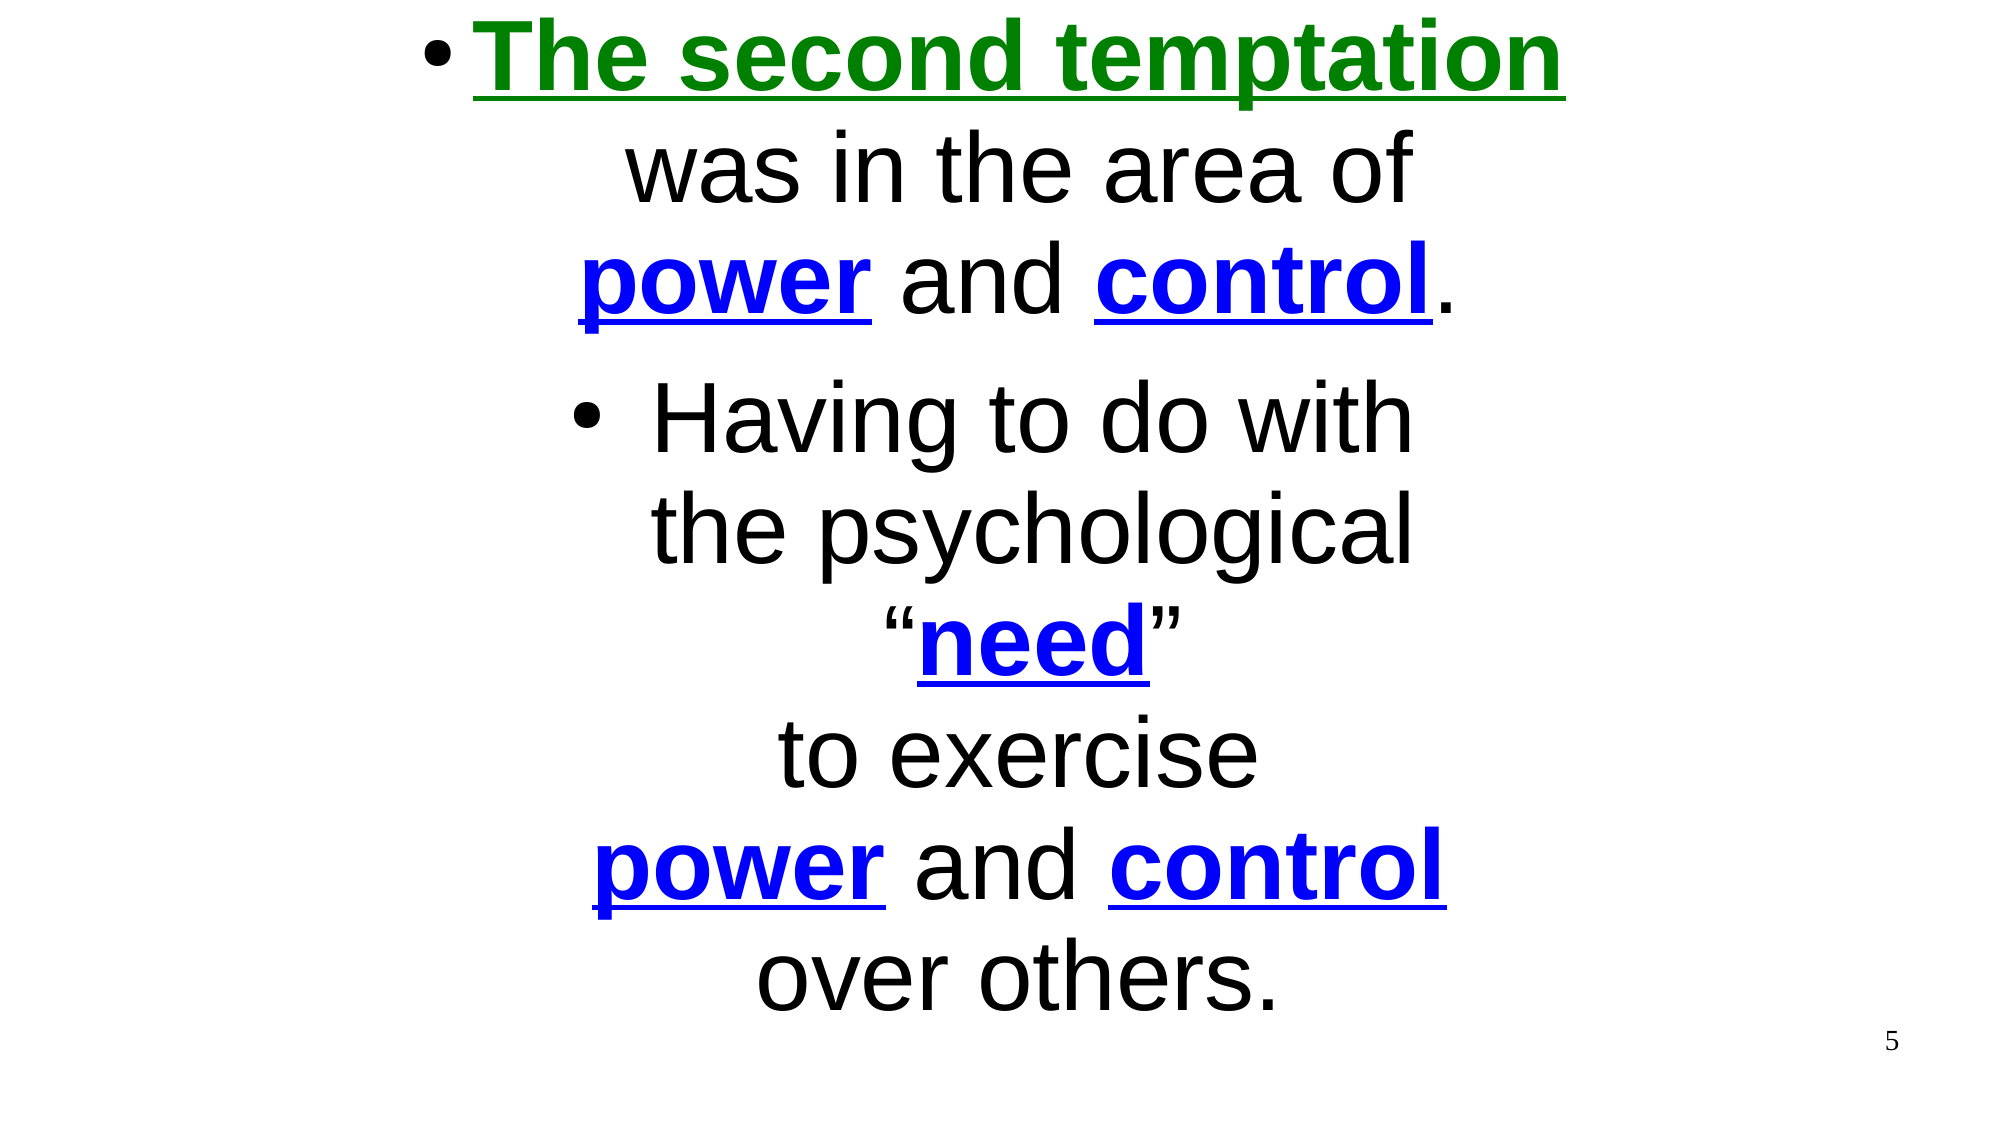

# The second temptation was in the area of power and control.
 Having to do with
the psychological
 “need”
to exercise
power and control
over others.
5